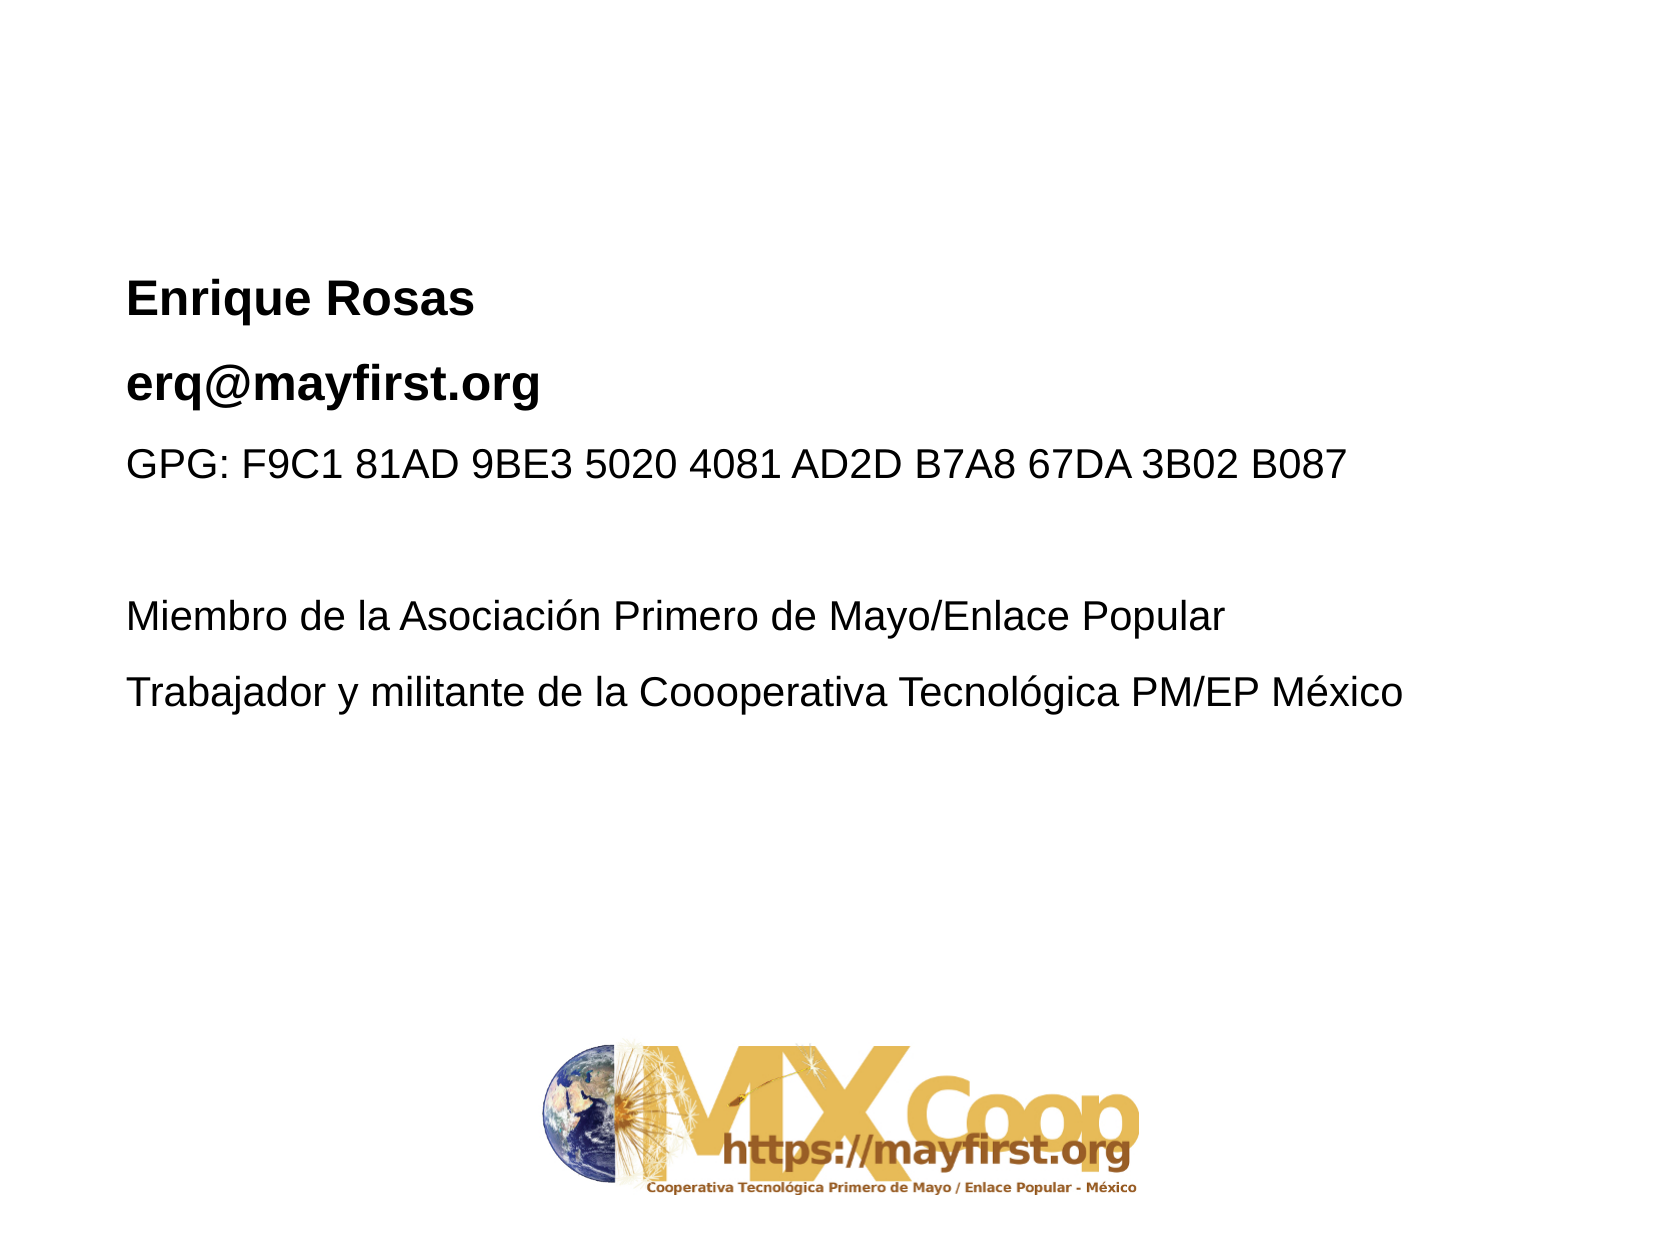

# Enrique Rosas
erq@mayfirst.org
GPG: F9C1 81AD 9BE3 5020 4081 AD2D B7A8 67DA 3B02 B087
Miembro de la Asociación Primero de Mayo/Enlace Popular
Trabajador y militante de la Coooperativa Tecnológica PM/EP México